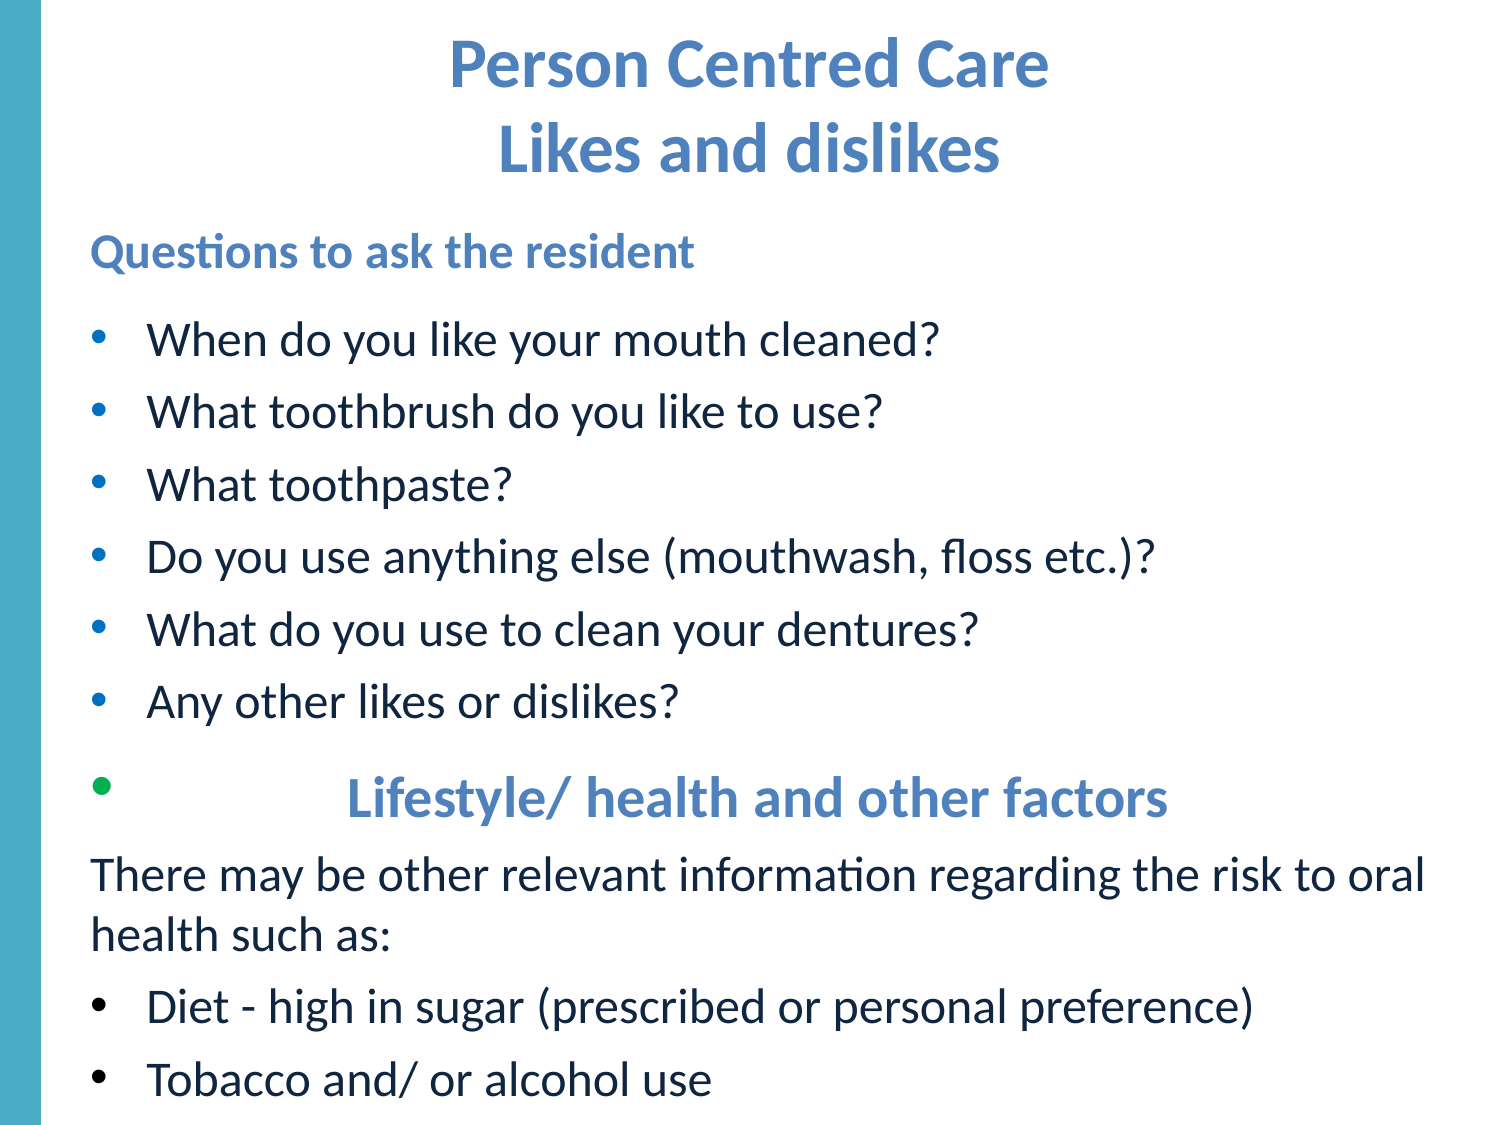

# Person Centred Care Likes and dislikes
Questions to ask the resident
When do you like your mouth cleaned?
What toothbrush do you like to use?
What toothpaste?
Do you use anything else (mouthwash, floss etc.)?
What do you use to clean your dentures?
Any other likes or dislikes?
Lifestyle/ health and other factors
There may be other relevant information regarding the risk to oral health such as:
Diet - high in sugar (prescribed or personal preference)
Tobacco and/ or alcohol use